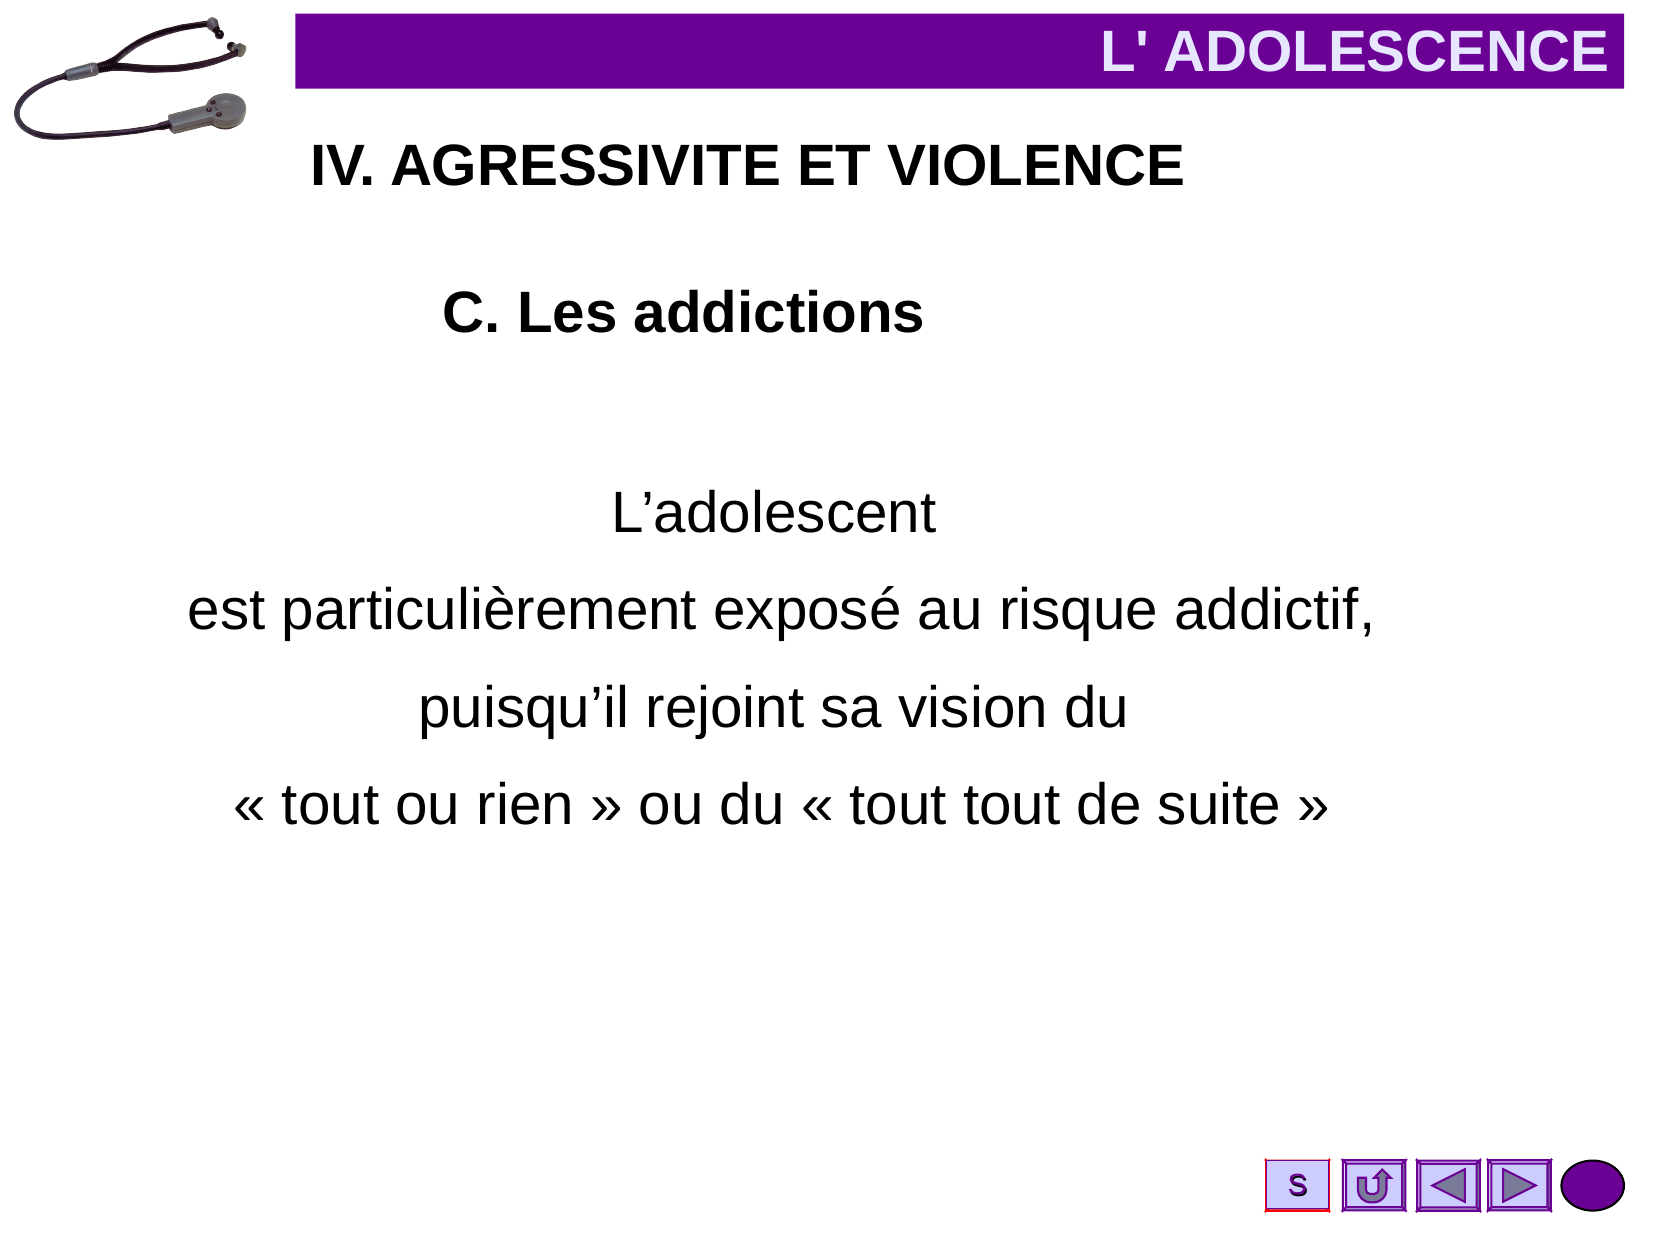

L' ADOLESCENCE
IV. AGRESSIVITE ET VIOLENCE
C. Les addictions
L’adolescent
est particulièrement exposé au risque addictif, puisqu’il rejoint sa vision du
« tout ou rien » ou du « tout tout de suite »